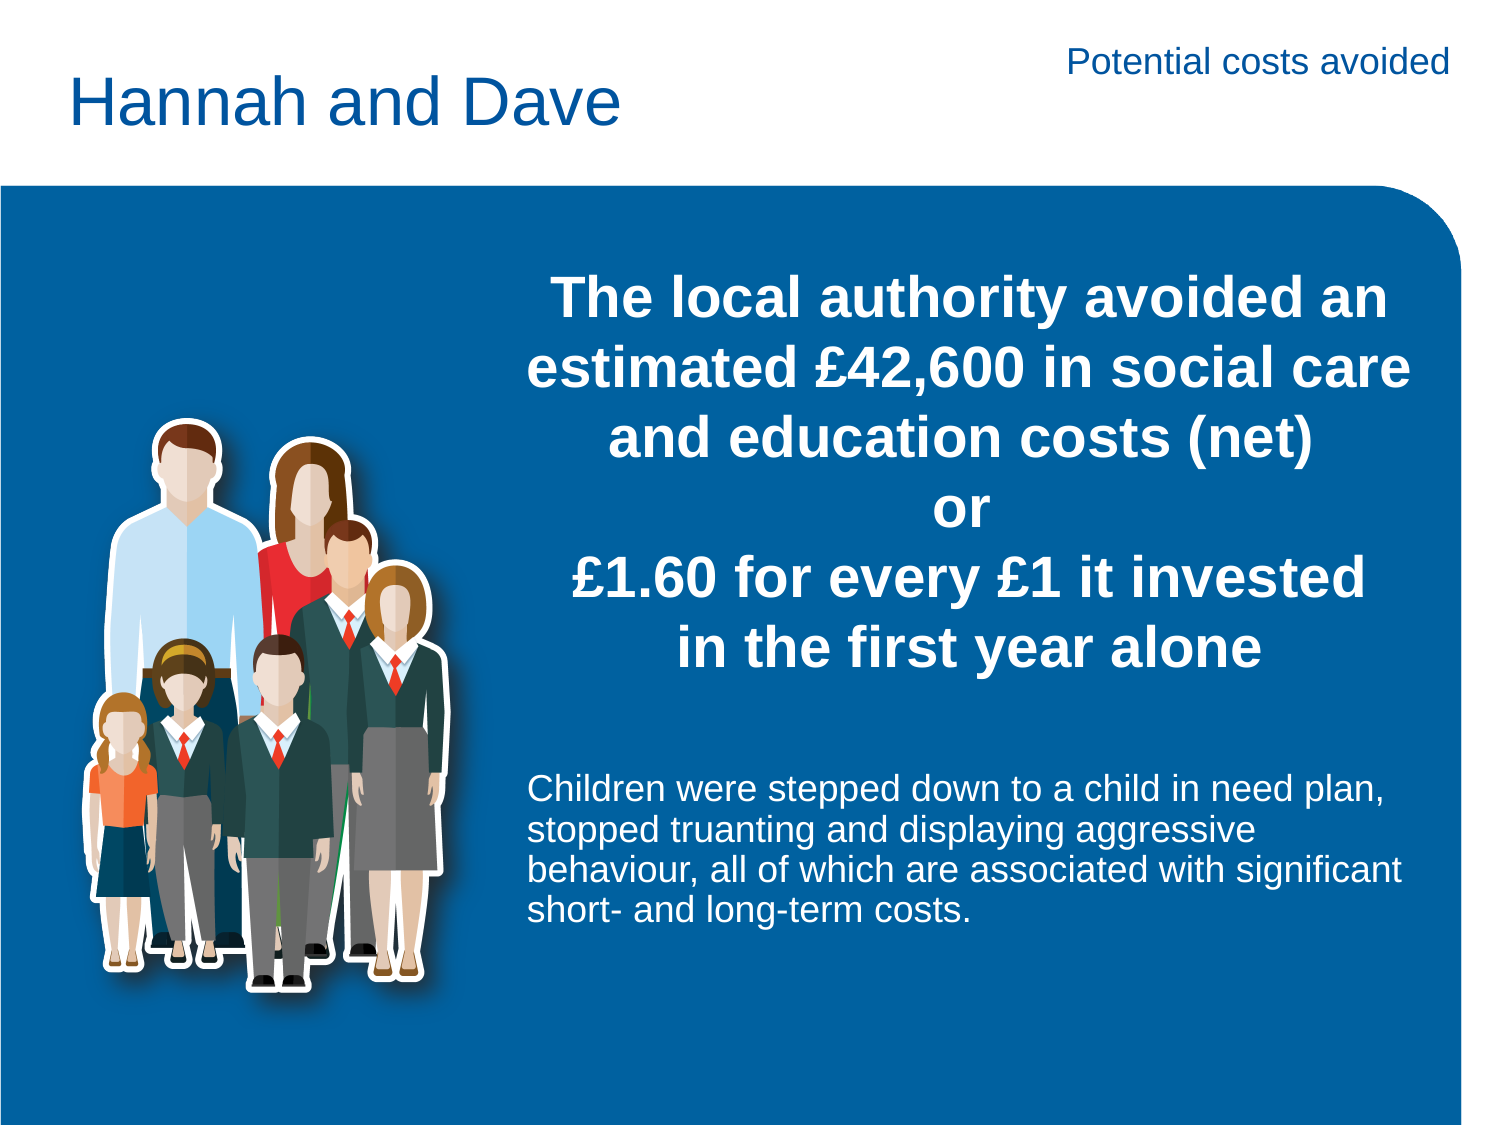

Potential costs avoided
# Hannah and Dave
The local authority avoided an estimated £42,600 in social care and education costs (net) ​
or ​
£1.60 for every £1 it invested
in the first year alone
Children were stepped down to a child in need plan, stopped truanting and displaying aggressive behaviour, all of which are associated with significant short- and long-term costs.